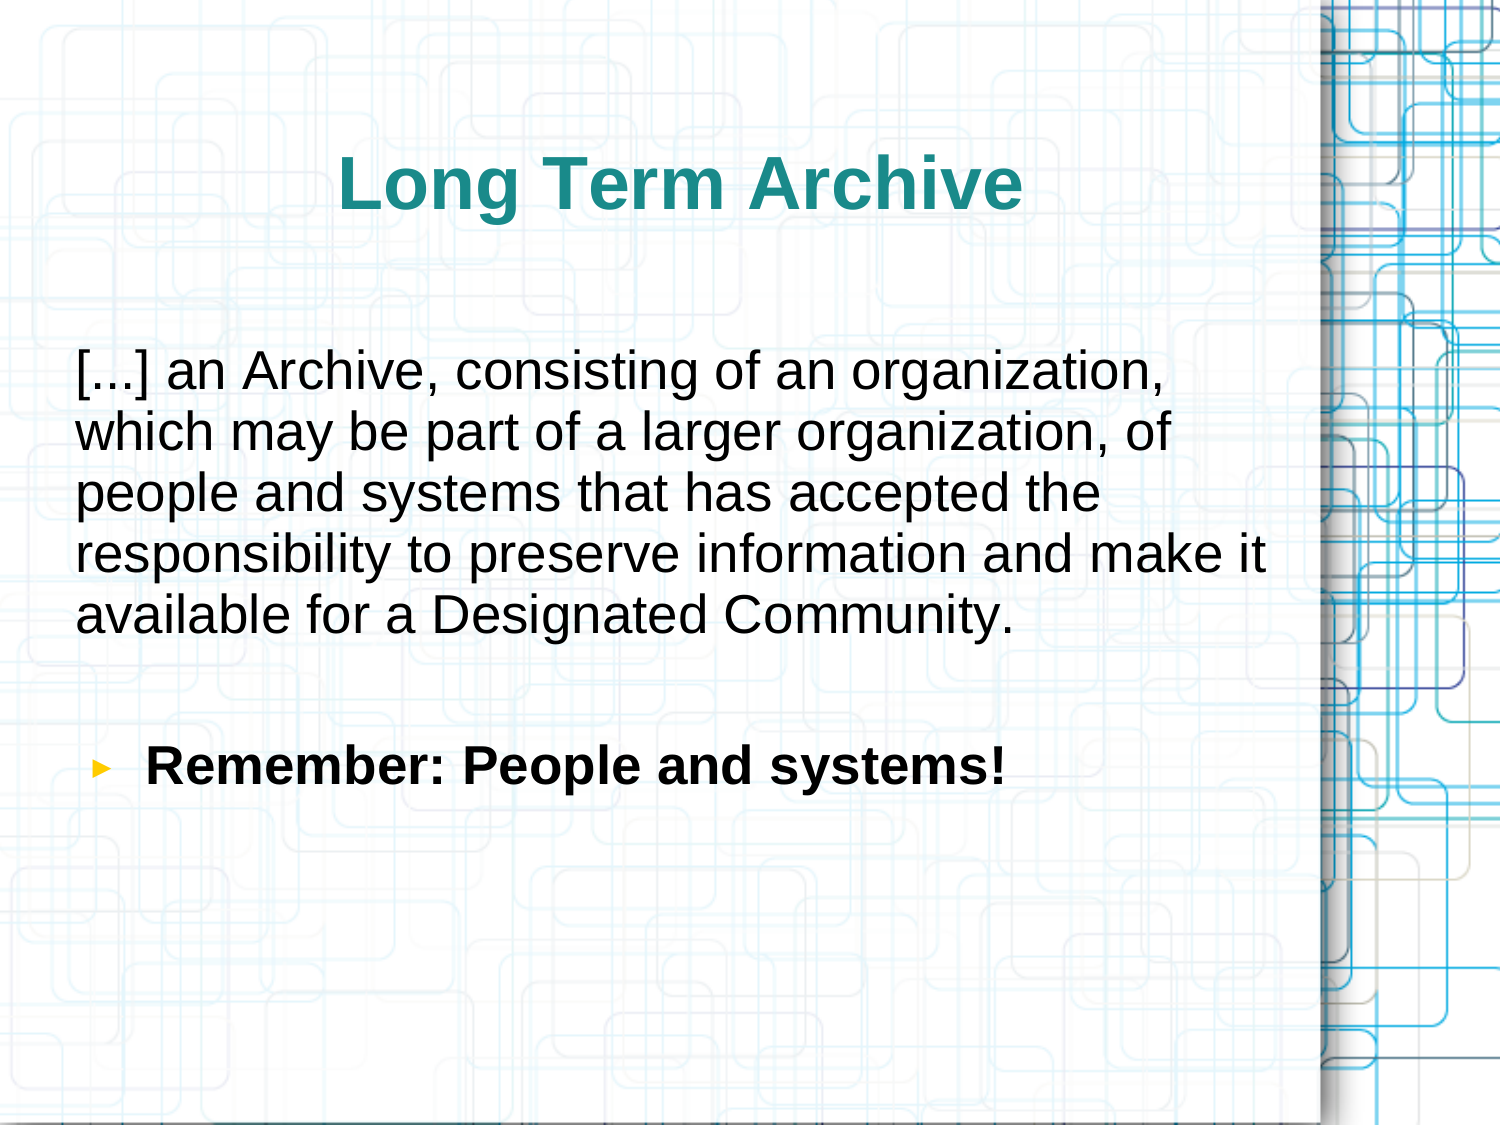

# Long Term Archive
[...] an Archive, consisting of an organization, which may be part of a larger organization, of people and systems that has accepted the responsibility to preserve information and make it available for a Designated Community.
Remember: People and systems!